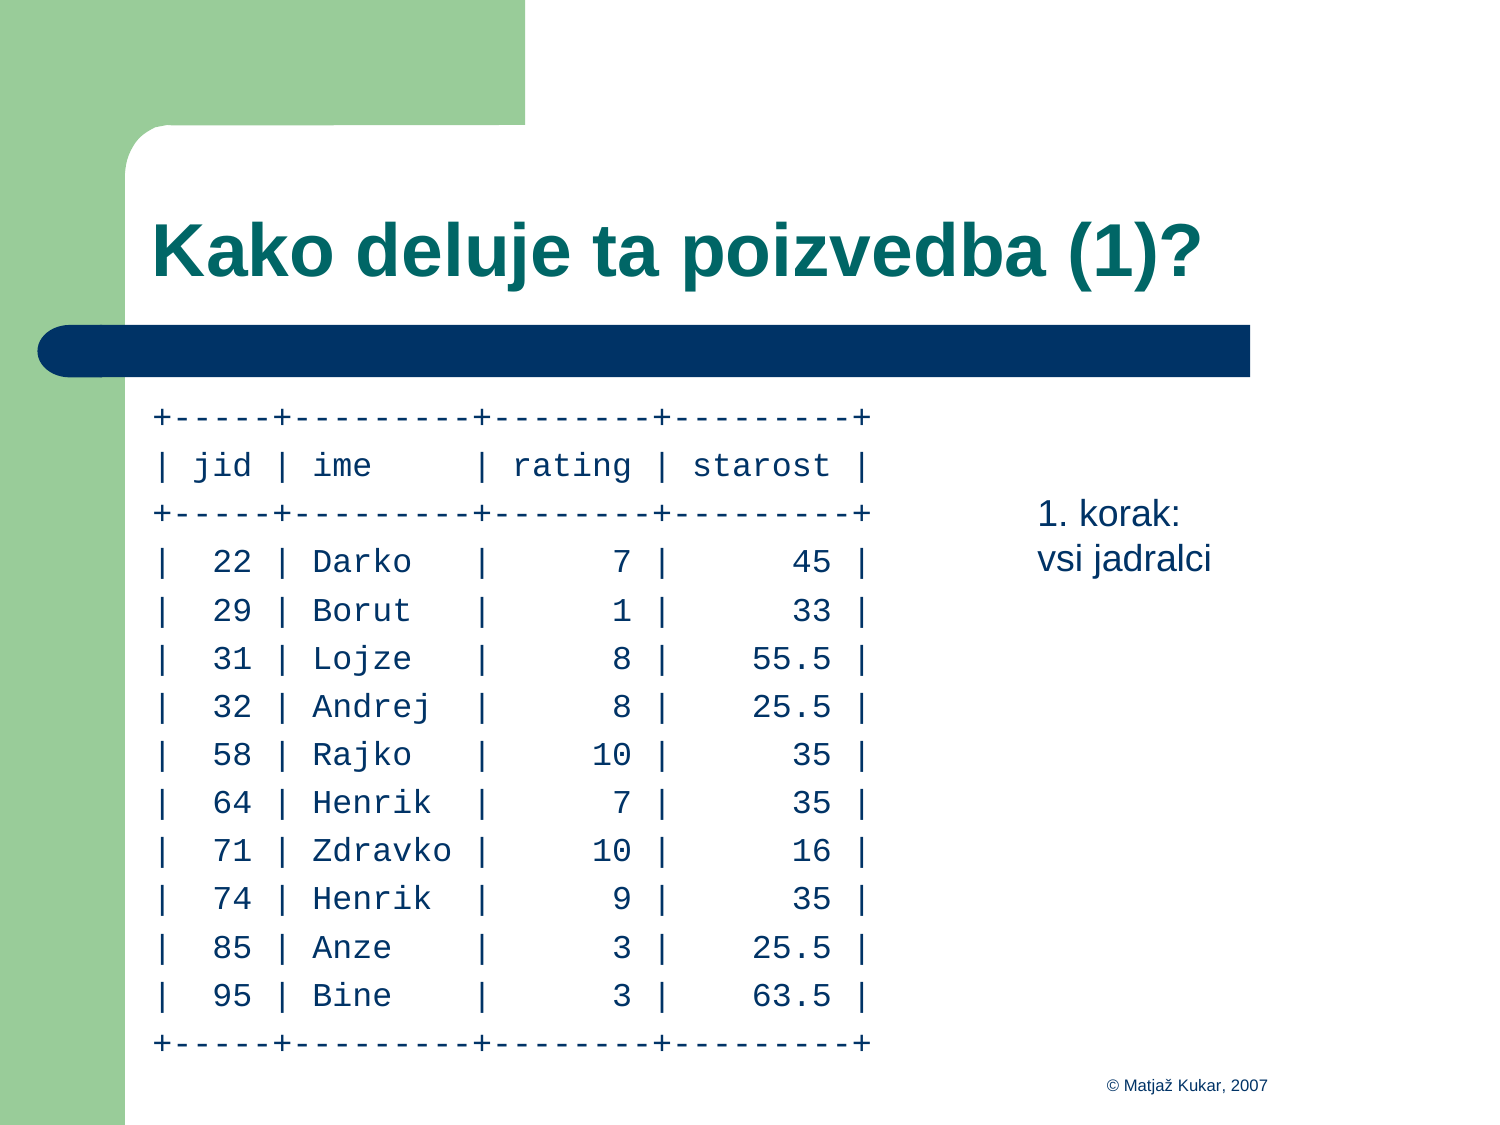

# Kako deluje ta poizvedba (1)?
+-----+---------+--------+---------+
| jid | ime | rating | starost |
+-----+---------+--------+---------+
| 22 | Darko | 7 | 45 |
| 29 | Borut | 1 | 33 |
| 31 | Lojze | 8 | 55.5 |
| 32 | Andrej | 8 | 25.5 |
| 58 | Rajko | 10 | 35 |
| 64 | Henrik | 7 | 35 |
| 71 | Zdravko | 10 | 16 |
| 74 | Henrik | 9 | 35 |
| 85 | Anze | 3 | 25.5 |
| 95 | Bine | 3 | 63.5 |
+-----+---------+--------+---------+
1. korak:
vsi jadralci
© Matjaž Kukar, 2007